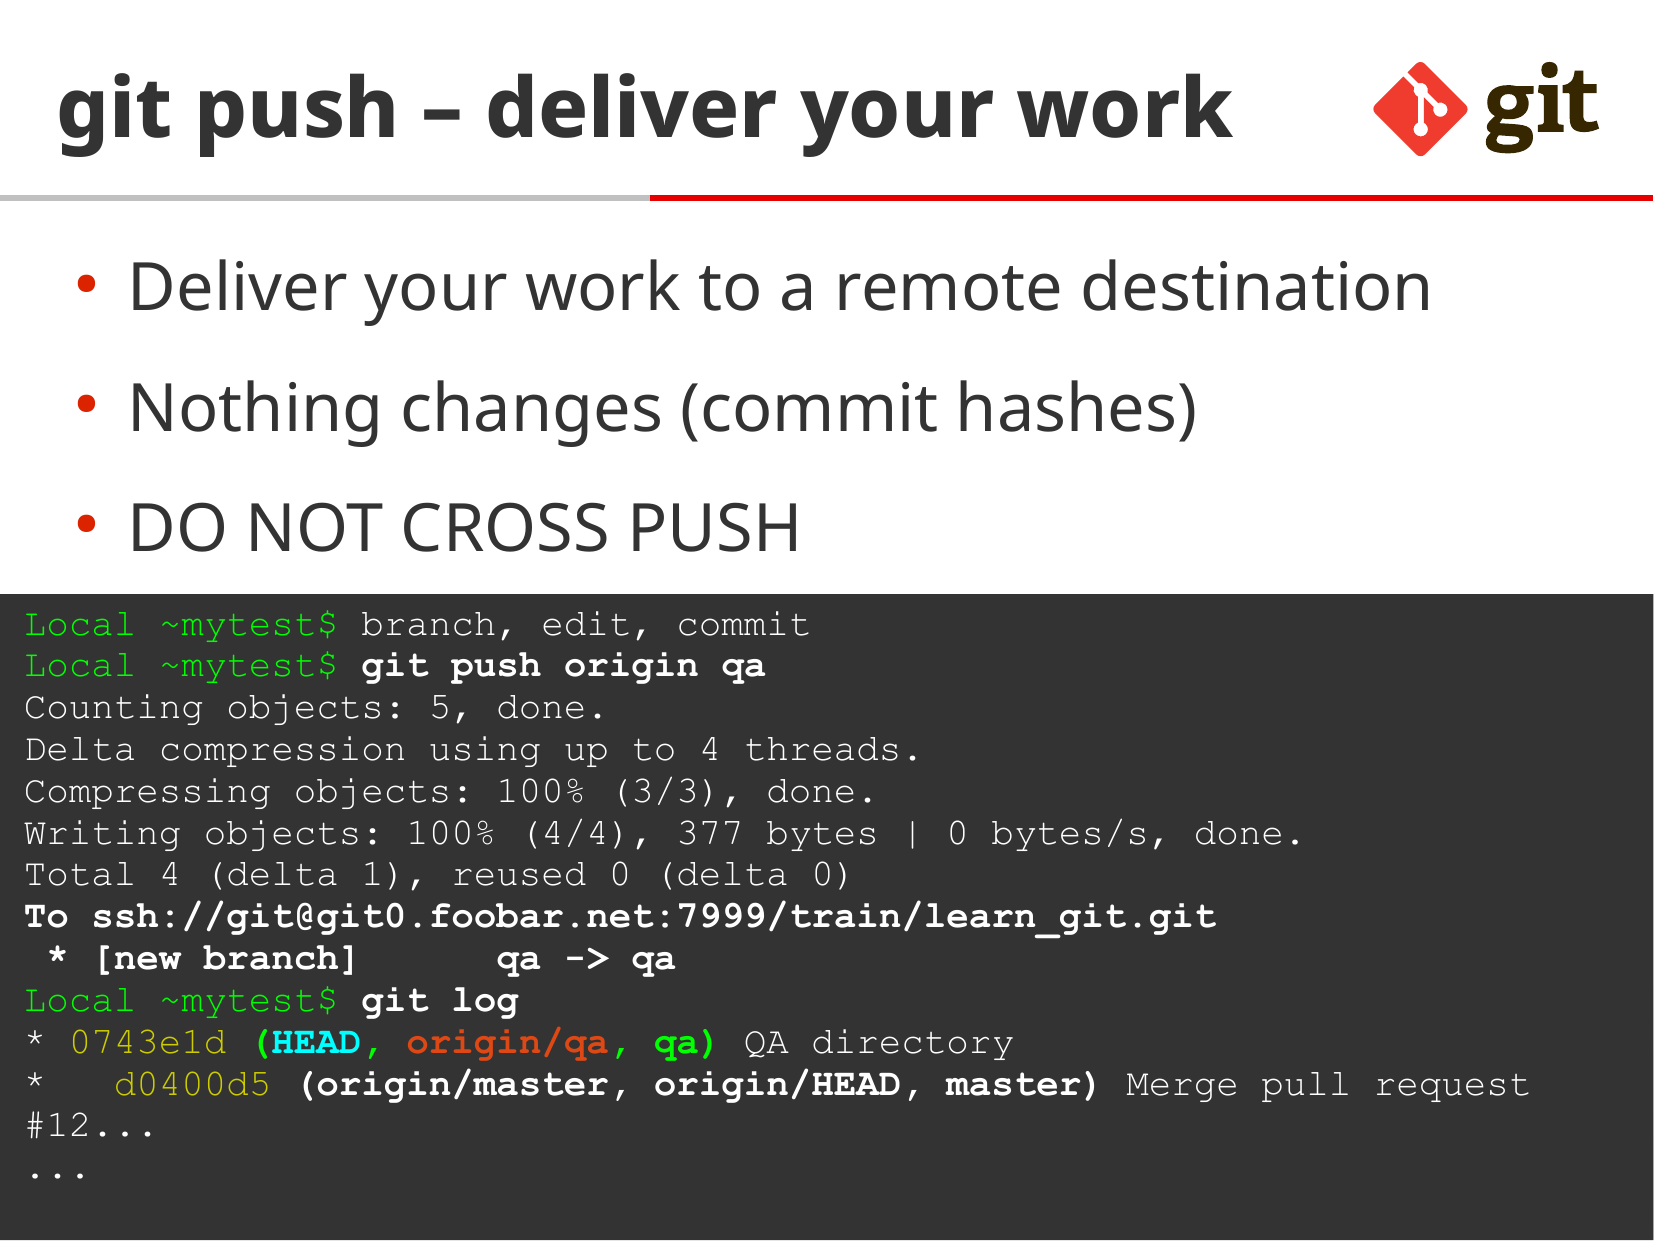

# git push – deliver your work
Deliver your work to a remote destination
Nothing changes (commit hashes)
DO NOT CROSS PUSH
Local ~mytest$ branch, edit, commit
Local ~mytest$ git push origin qa
Counting objects: 5, done.
Delta compression using up to 4 threads.
Compressing objects: 100% (3/3), done.
Writing objects: 100% (4/4), 377 bytes | 0 bytes/s, done.
Total 4 (delta 1), reused 0 (delta 0)
To ssh://git@git0.foobar.net:7999/train/learn_git.git
 * [new branch] qa -> qa
Local ~mytest$ git log
* 0743e1d (HEAD, origin/qa, qa) QA directory
* d0400d5 (origin/master, origin/HEAD, master) Merge pull request #12...
...
68